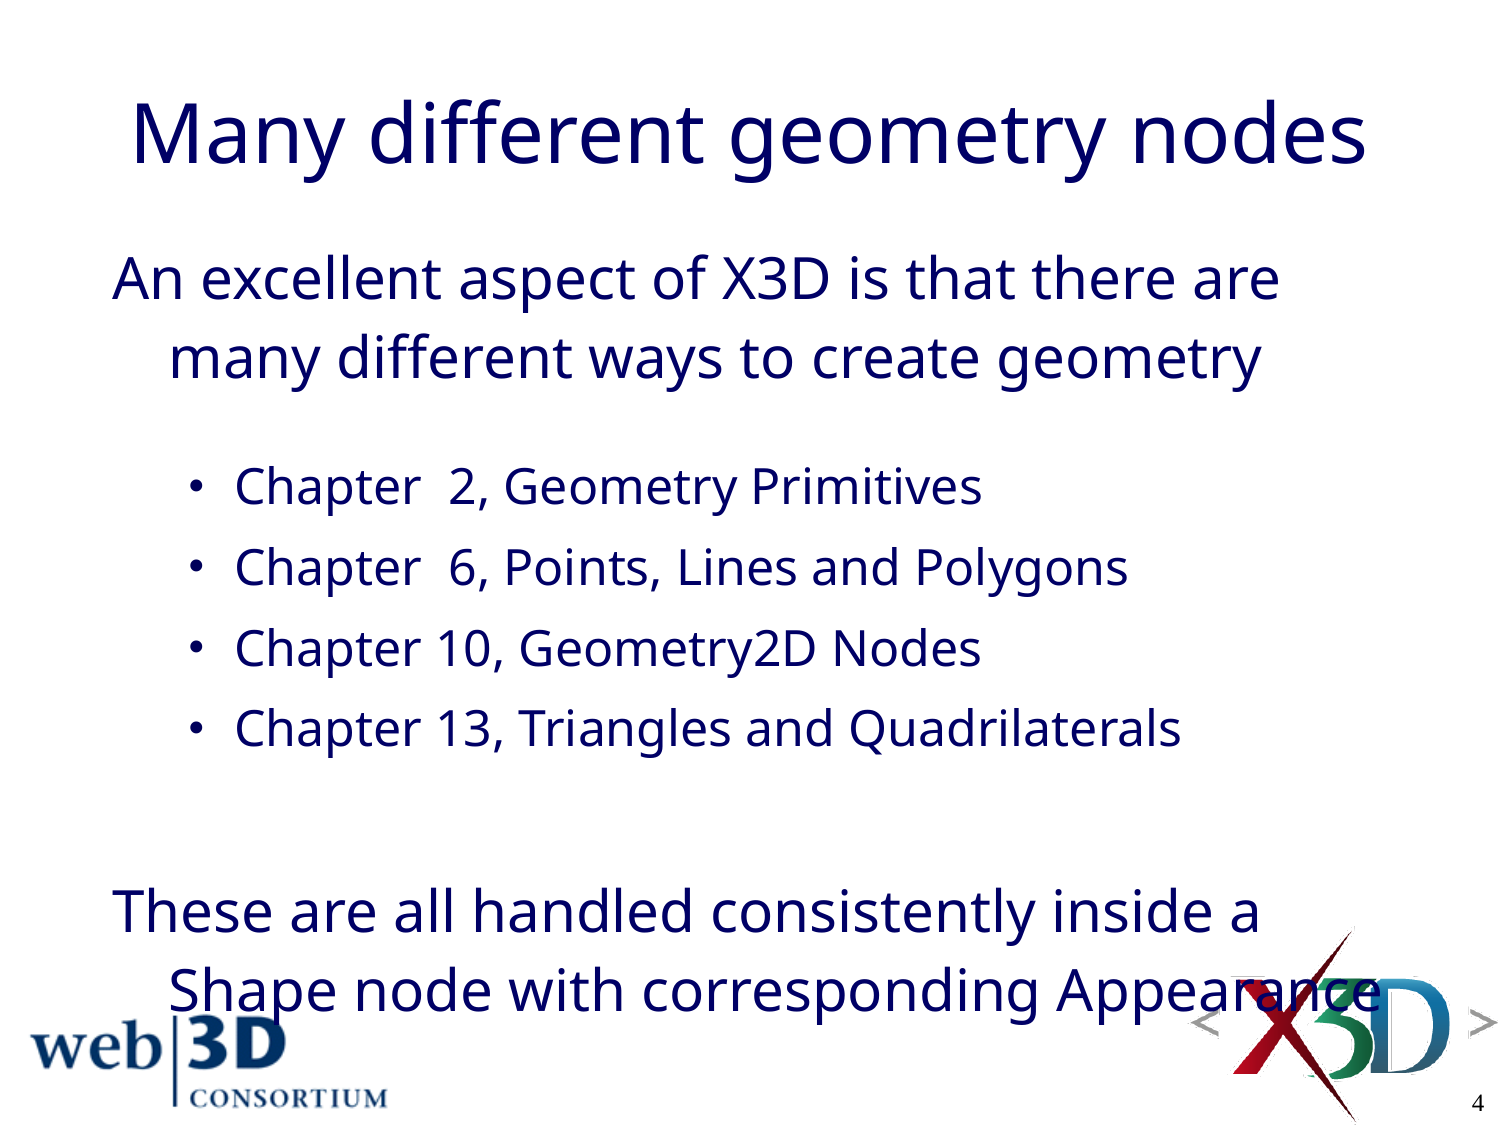

# Many different geometry nodes
An excellent aspect of X3D is that there are many different ways to create geometry
Chapter 2, Geometry Primitives
Chapter 6, Points, Lines and Polygons
Chapter 10, Geometry2D Nodes
Chapter 13, Triangles and Quadrilaterals
These are all handled consistently inside a Shape node with corresponding Appearance